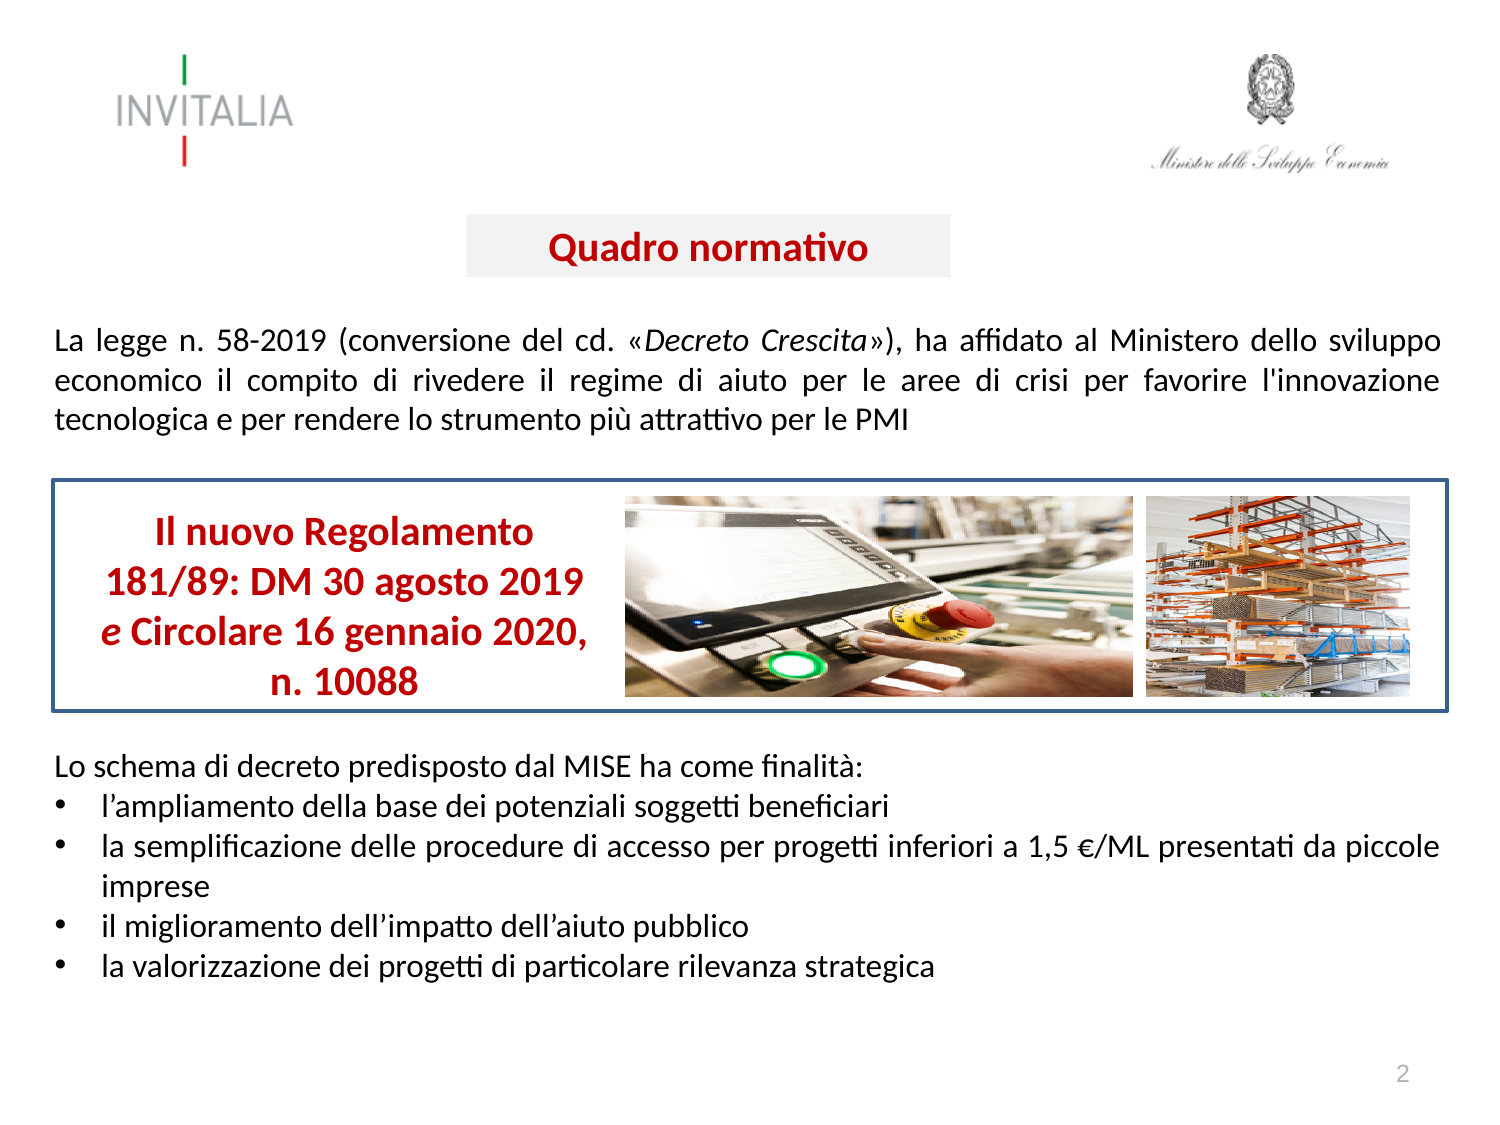

Quadro normativo
La legge n. 58-2019 (conversione del cd. «Decreto Crescita»), ha affidato al Ministero dello sviluppo economico il compito di rivedere il regime di aiuto per le aree di crisi per favorire l'innovazione tecnologica e per rendere lo strumento più attrattivo per le PMI
Il nuovo Regolamento 181/89: DM 30 agosto 2019
e Circolare 16 gennaio 2020, n. 10088
Venezia
Venezia
Lo schema di decreto predisposto dal MISE ha come finalità:
l’ampliamento della base dei potenziali soggetti beneficiari
la semplificazione delle procedure di accesso per progetti inferiori a 1,5 €/ML presentati da piccole imprese
il miglioramento dell’impatto dell’aiuto pubblico
la valorizzazione dei progetti di particolare rilevanza strategica